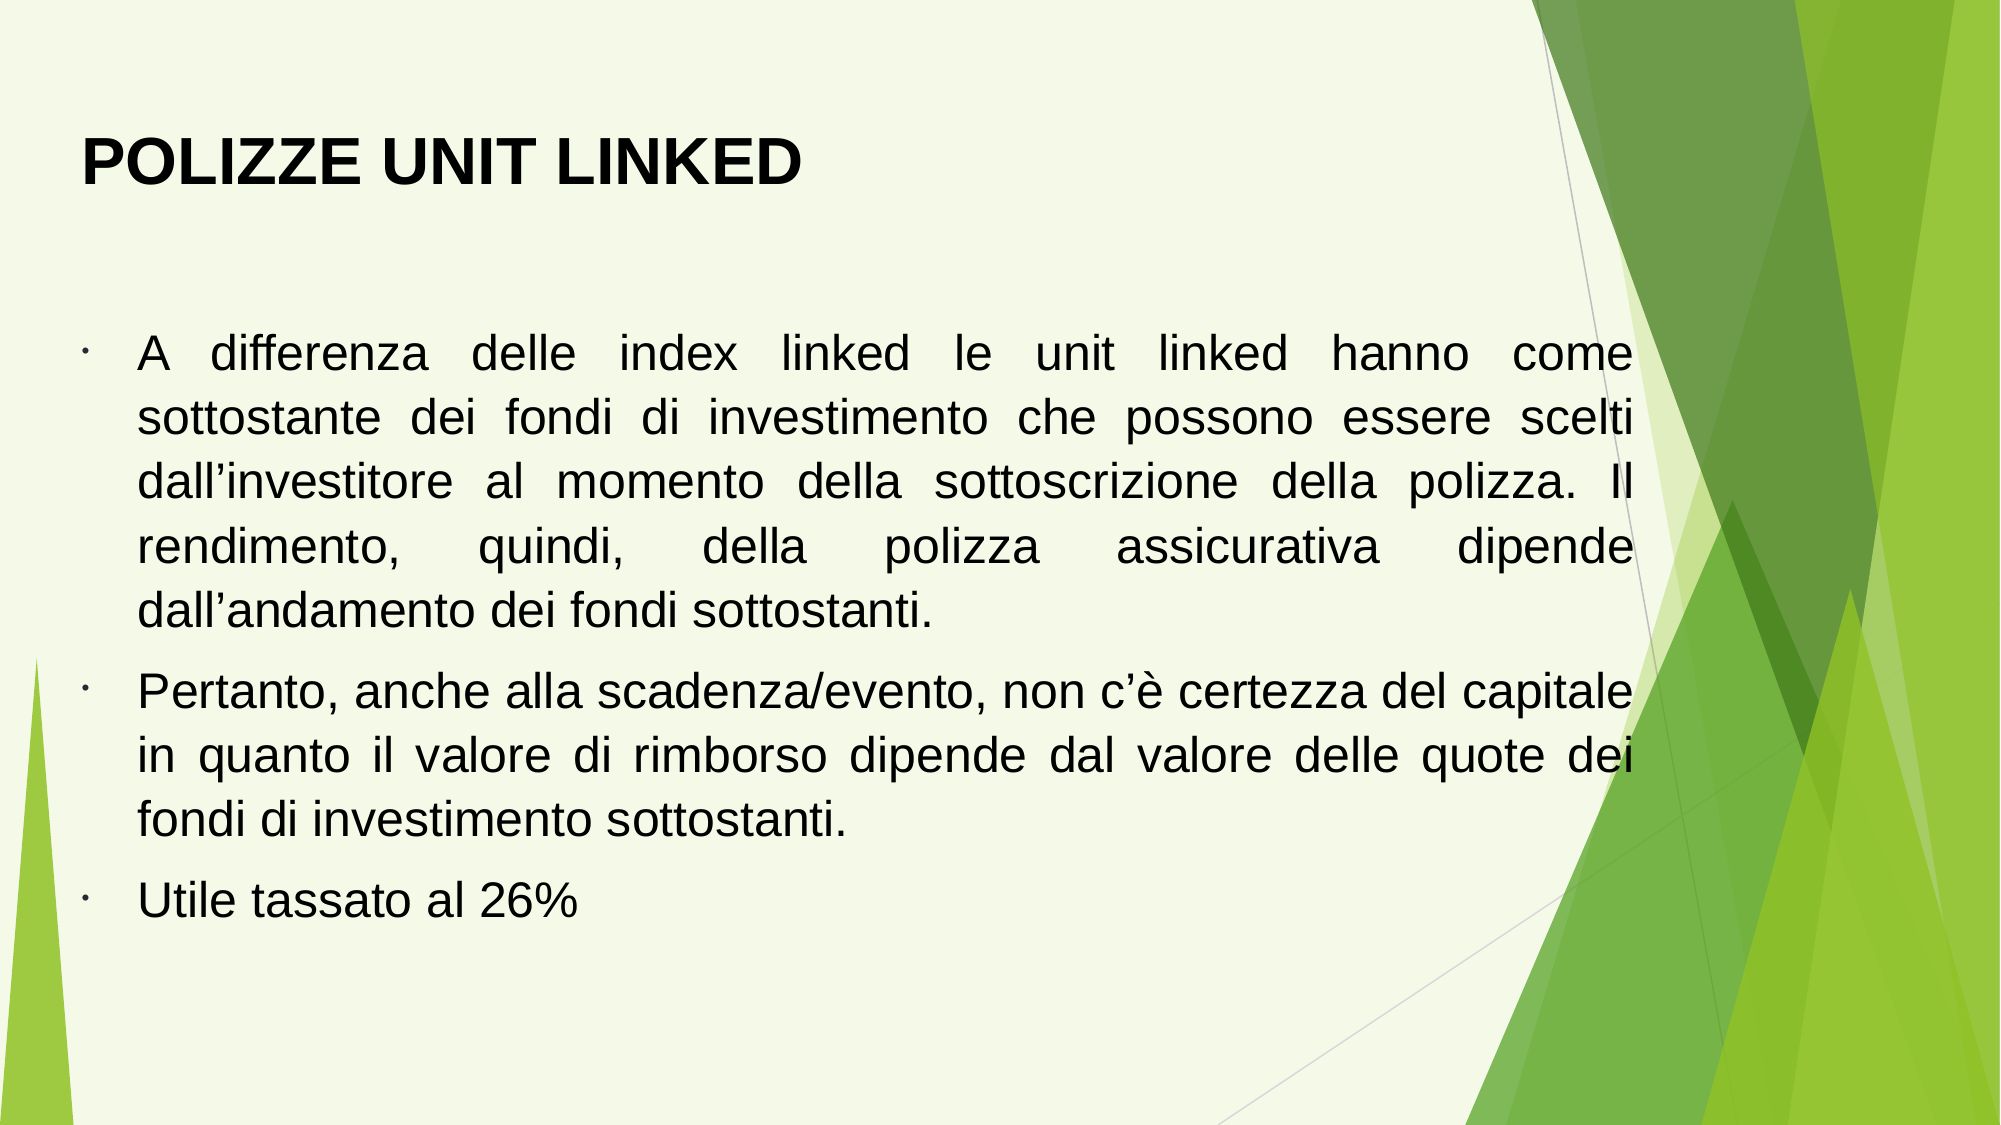

POLIZZE UNIT LINKED
A differenza delle index linked le unit linked hanno come sottostante dei fondi di investimento che possono essere scelti dall’investitore al momento della sottoscrizione della polizza. Il rendimento, quindi, della polizza assicurativa dipende dall’andamento dei fondi sottostanti.
Pertanto, anche alla scadenza/evento, non c’è certezza del capitale in quanto il valore di rimborso dipende dal valore delle quote dei fondi di investimento sottostanti.
Utile tassato al 26%